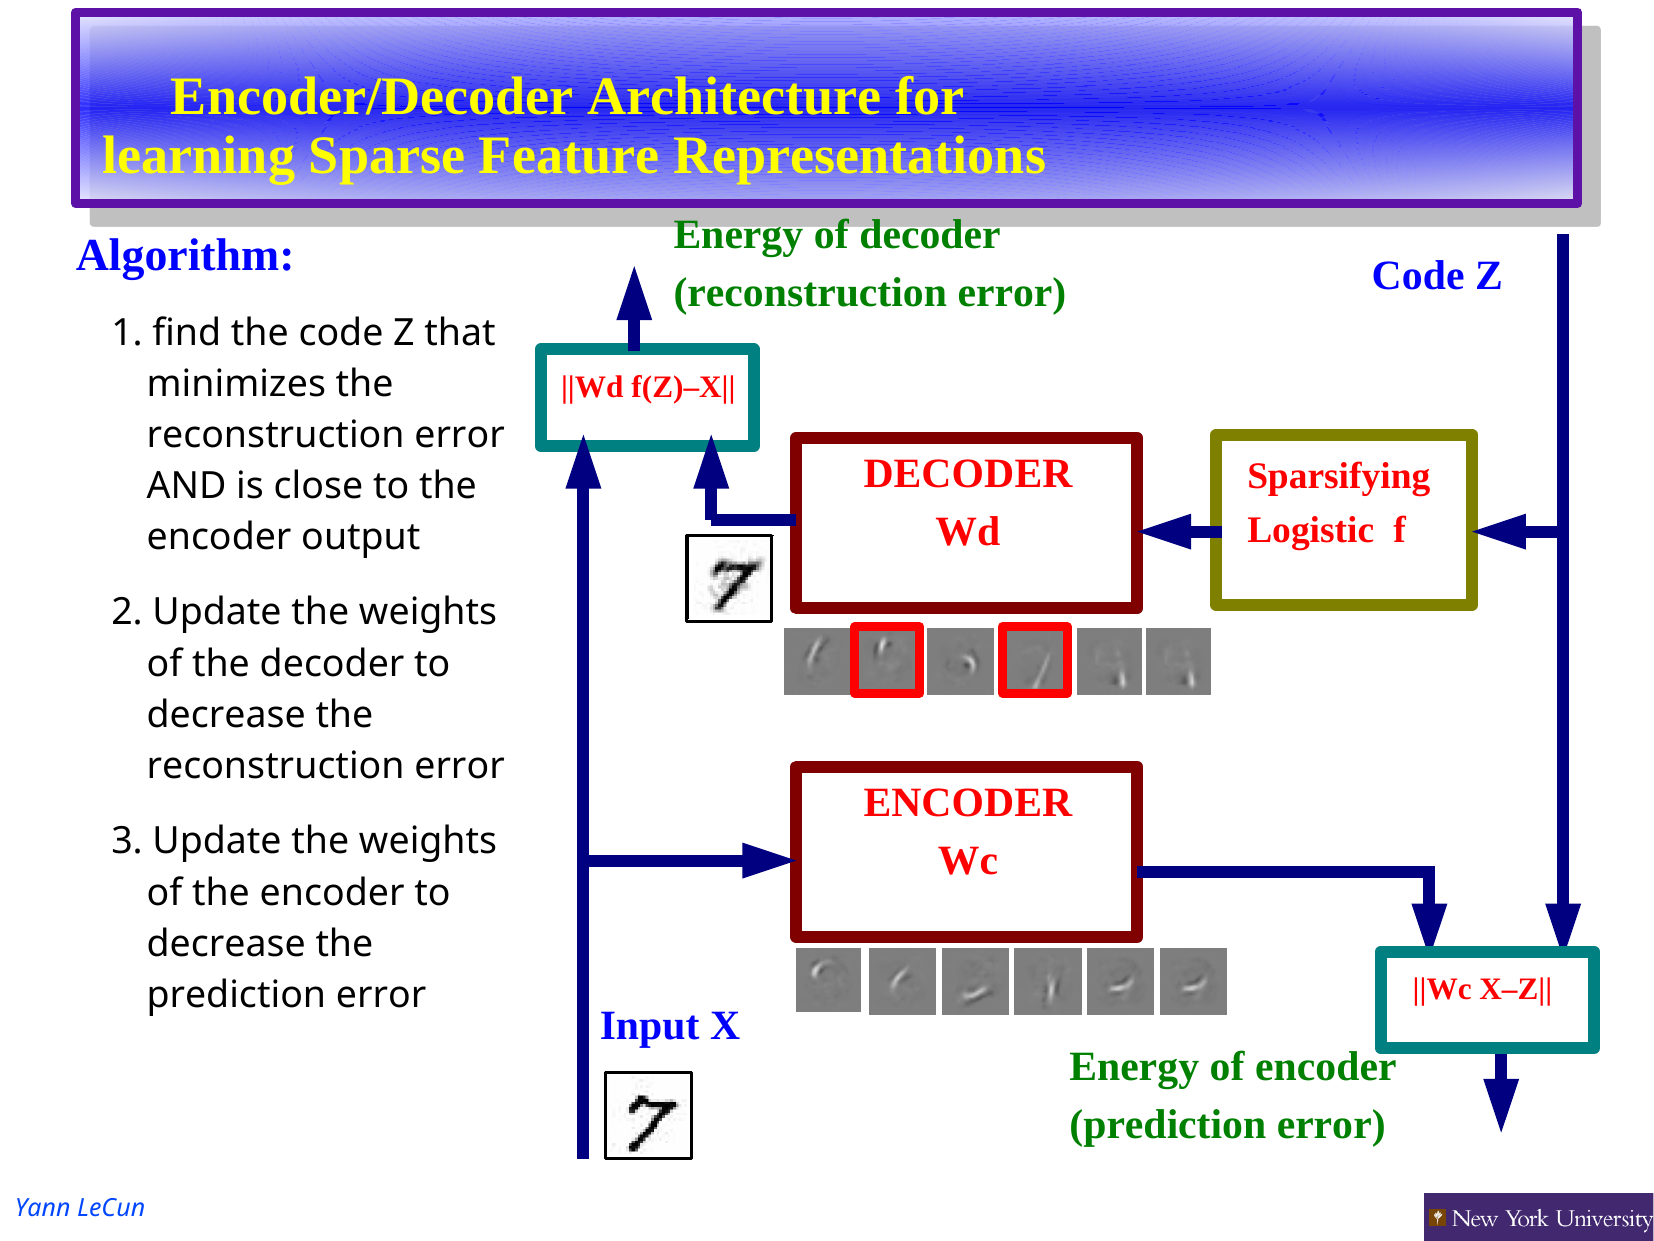

# Encoder/Decoder Architecture for learning Sparse Feature Representations
Energy of decoder
(reconstruction error)
Algorithm:
1. find the code Z that minimizes the reconstruction error AND is close to the encoder output
2. Update the weights of the decoder to decrease the reconstruction error
3. Update the weights of the encoder to decrease the prediction error
Code Z
||Wd f(Z)–X||
DECODER
Wd
Sparsifying
Logistic f
ENCODER
Wc
||Wc X–Z||
Input X
Energy of encoder
(prediction error)